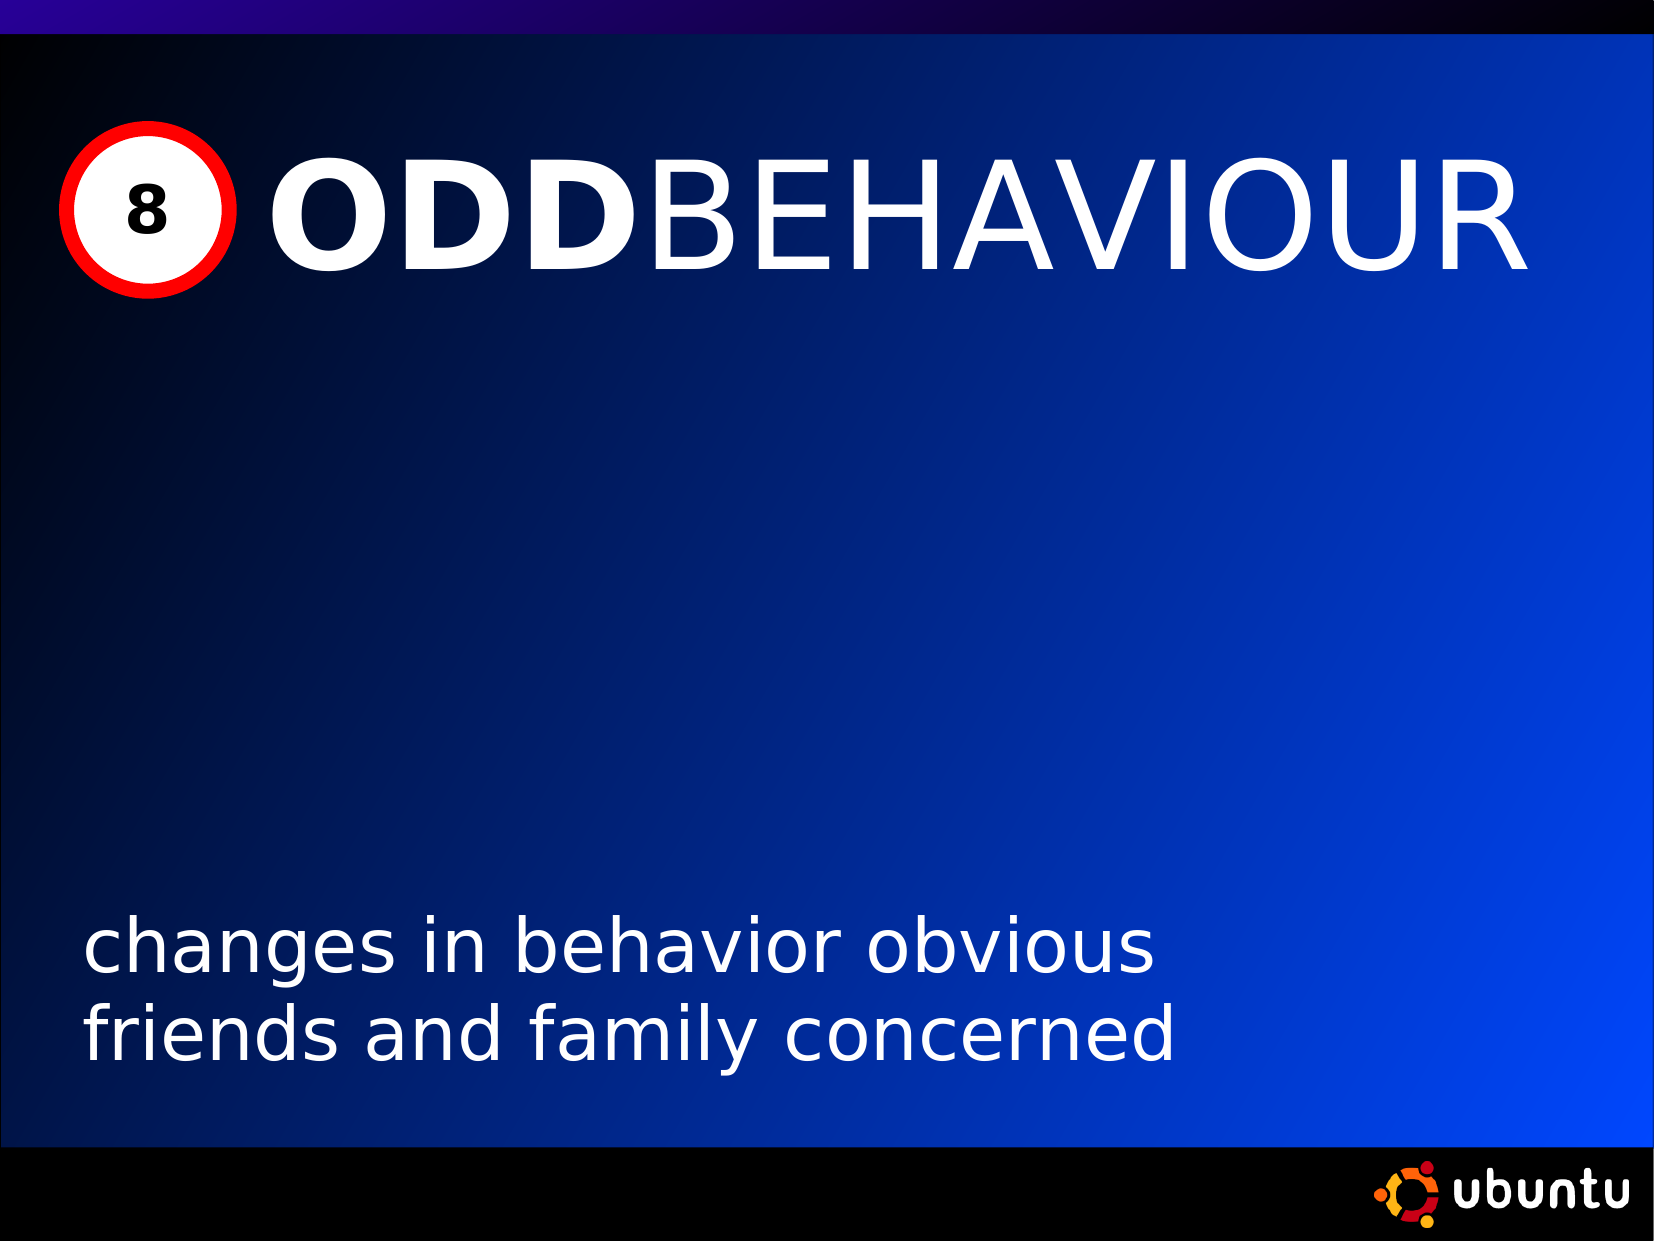

8
ODDBEHAVIOUR
changes in behavior obvious
friends and family concerned